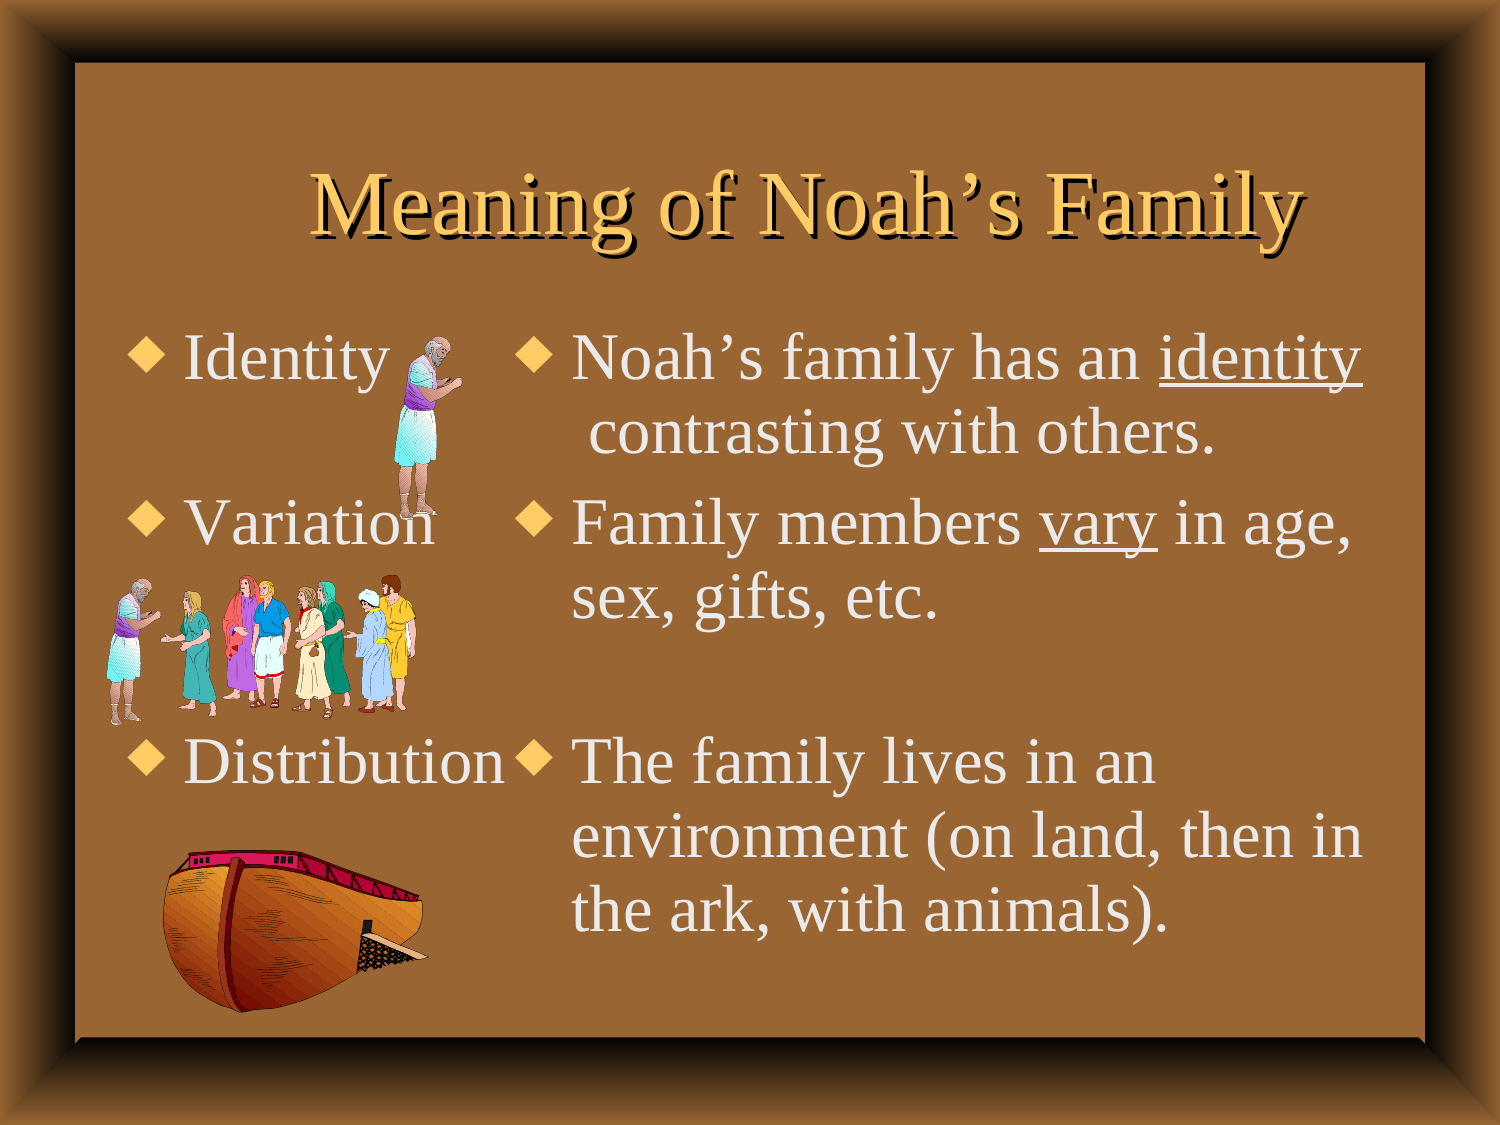

# Meaning of Noah’s Family
Identity
Variation
Distribution
Noah’s family has an identity contrasting with others.
Family members vary in age, sex, gifts, etc.
The family lives in an environment (on land, then in the ark, with animals).